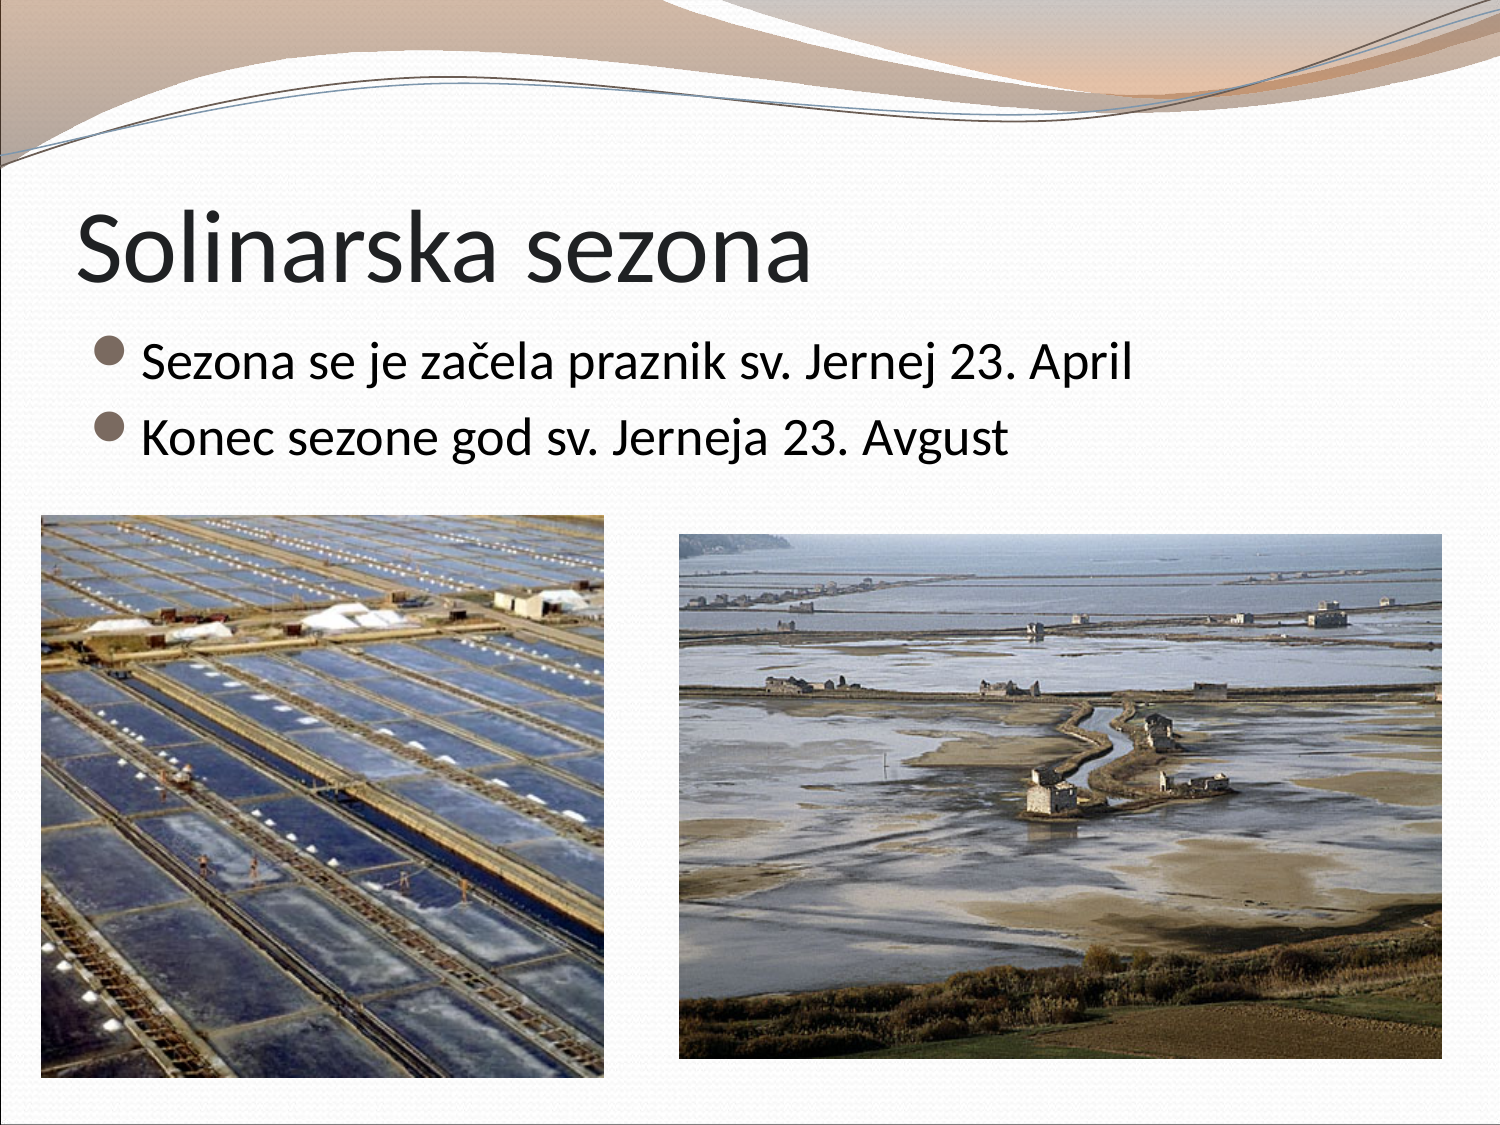

# Solinarska sezona
Sezona se je začela praznik sv. Jernej 23. April
Konec sezone god sv. Jerneja 23. Avgust